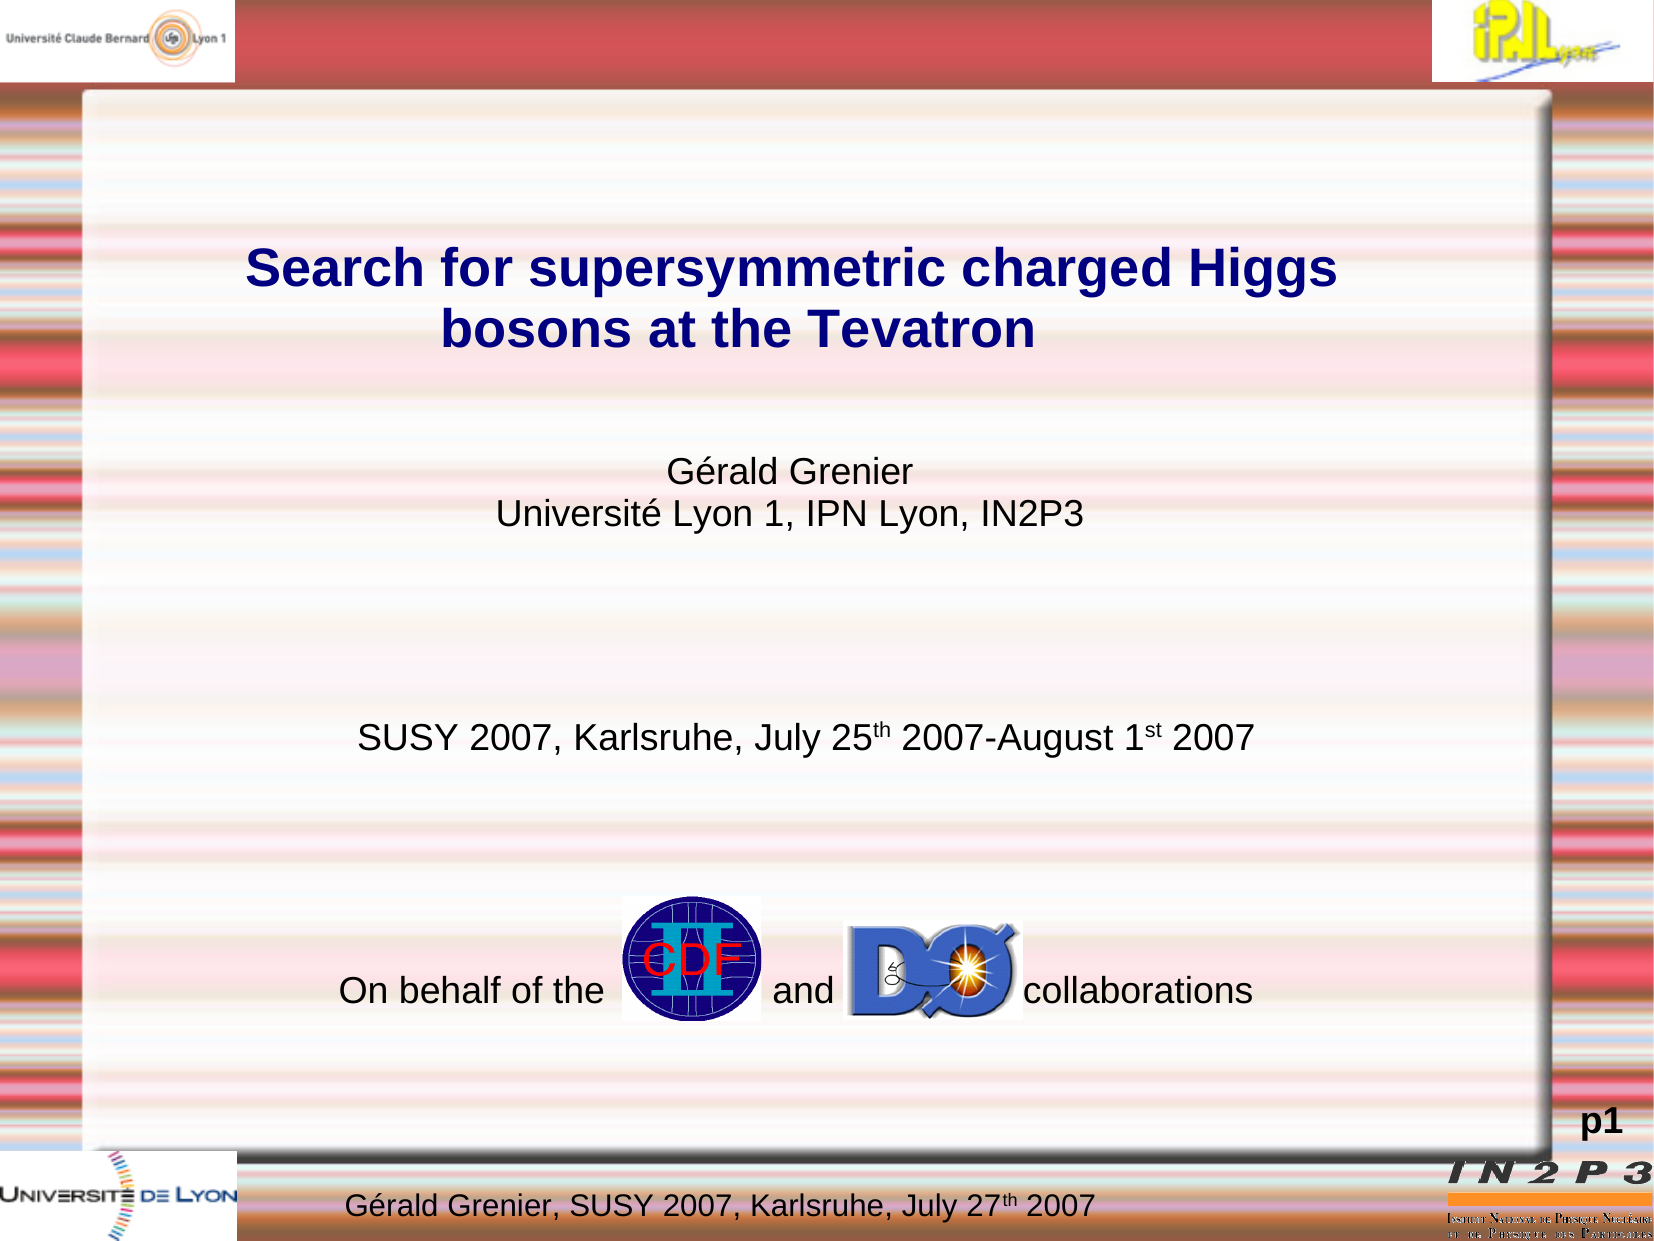

Search for supersymmetric charged Higgs
 bosons at the Tevatron
Gérald Grenier
Université Lyon 1, IPN Lyon, IN2P3
SUSY 2007, Karlsruhe, July 25th 2007-August 1st 2007
On behalf of the and collaborations